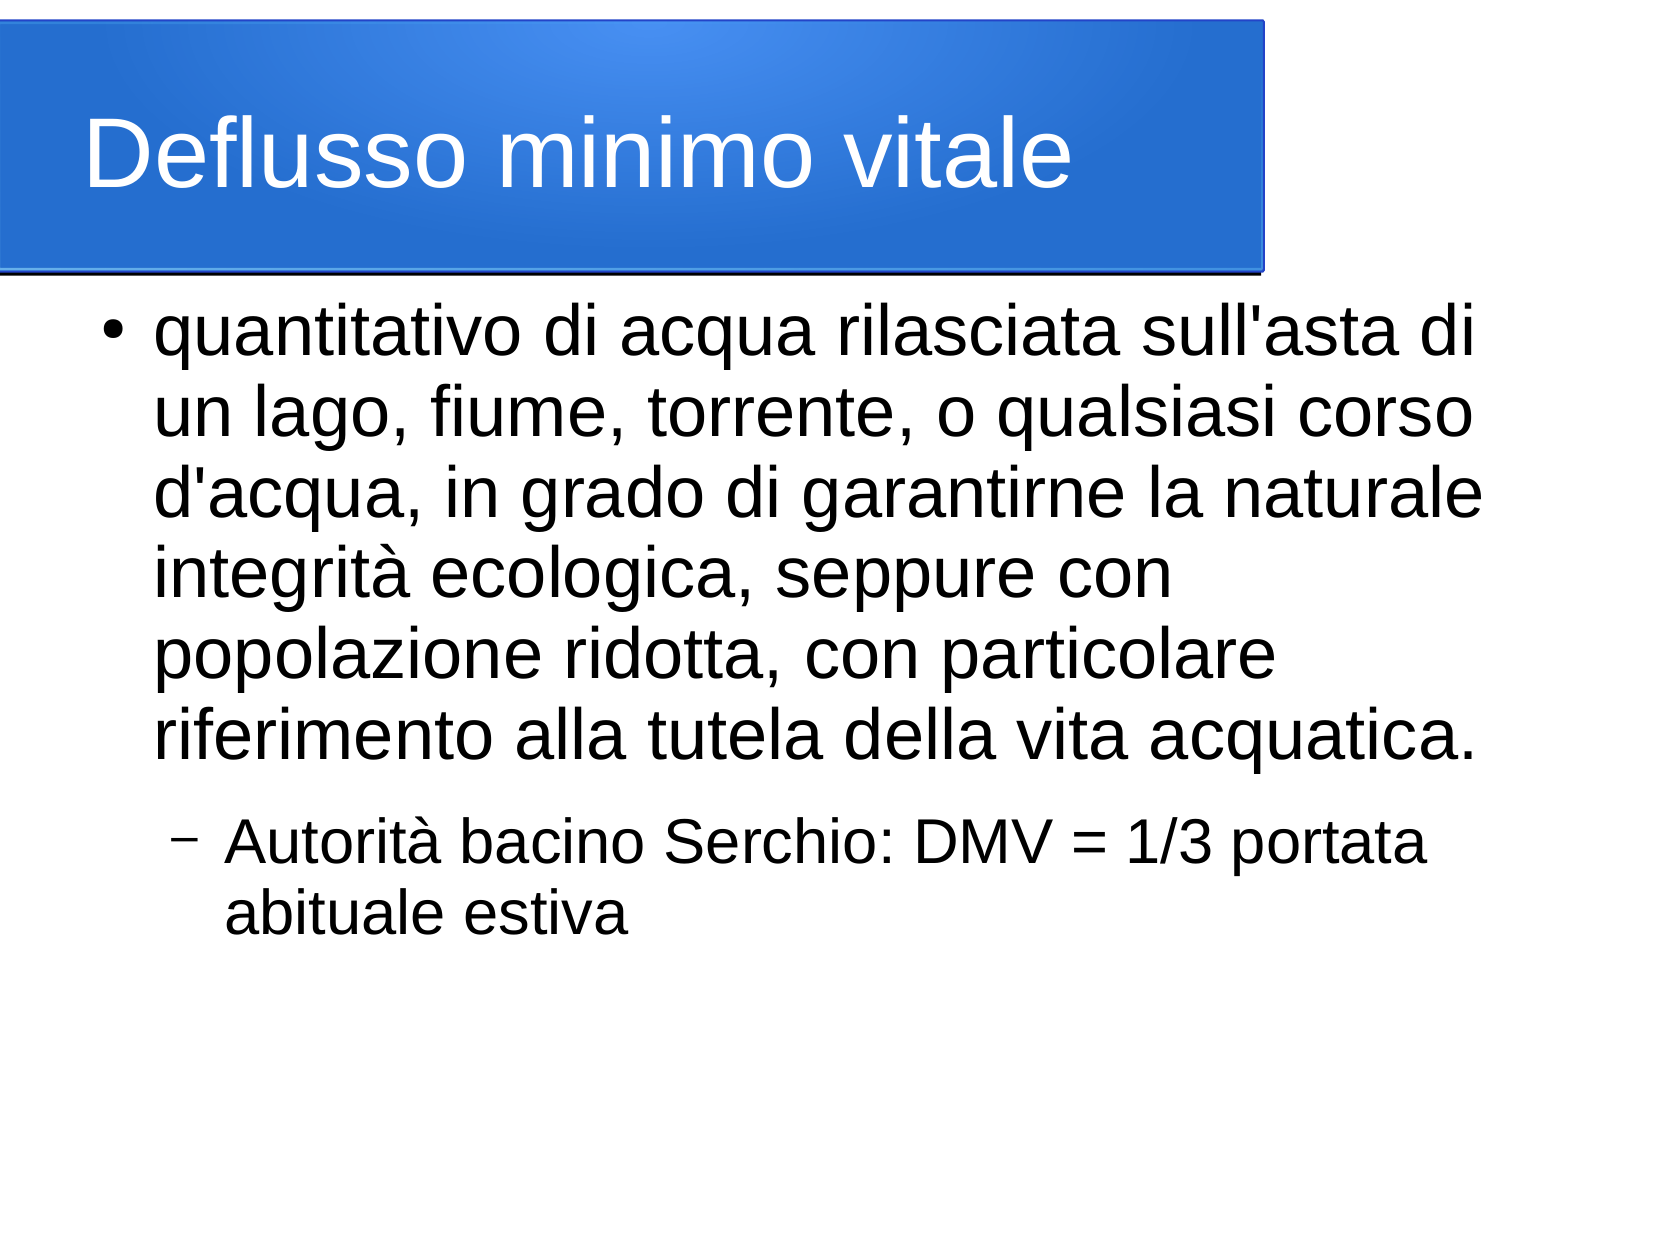

# Deflusso minimo vitale
quantitativo di acqua rilasciata sull'asta di un lago, fiume, torrente, o qualsiasi corso d'acqua, in grado di garantirne la naturale integrità ecologica, seppure con popolazione ridotta, con particolare riferimento alla tutela della vita acquatica.
Autorità bacino Serchio: DMV = 1/3 portata abituale estiva